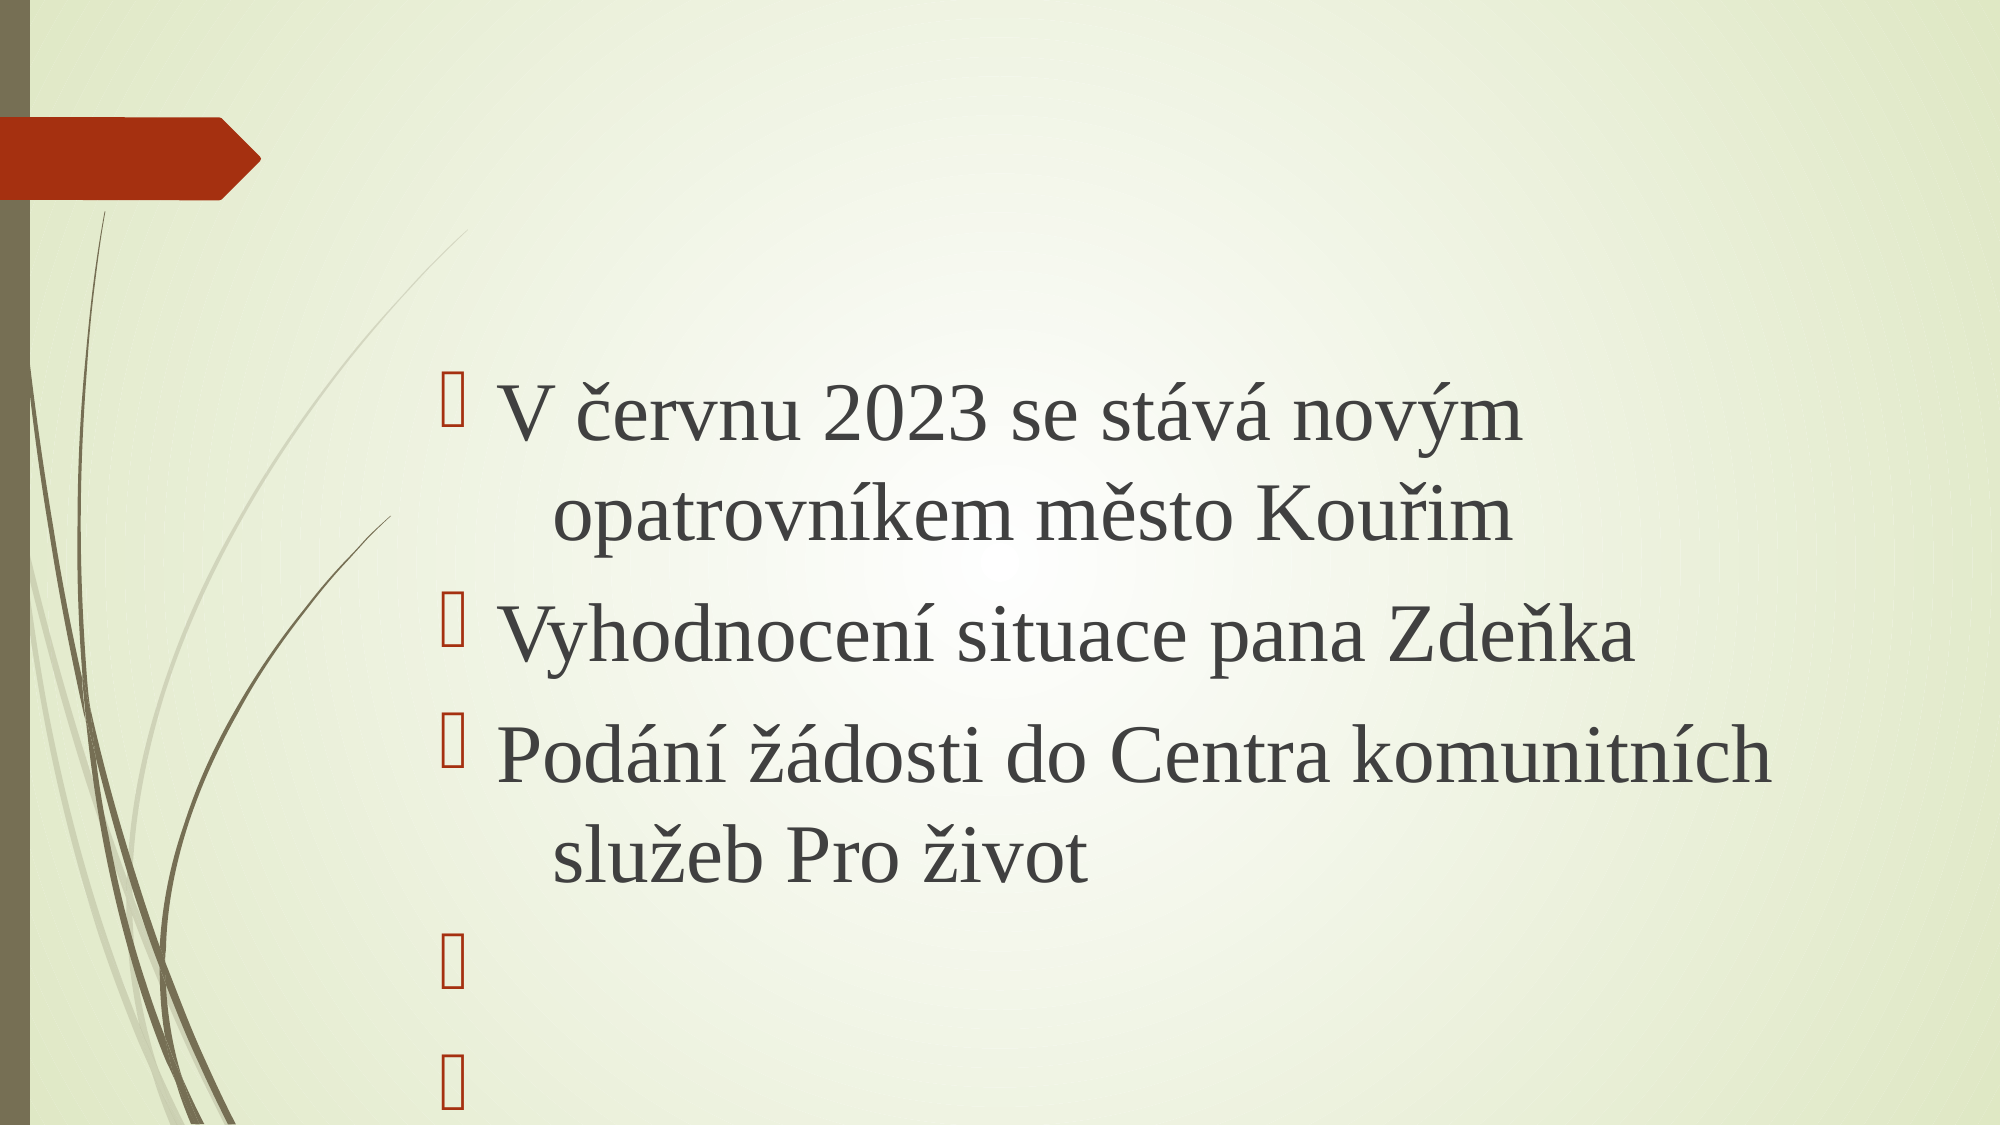

#
V červnu 2023 se stává novým opatrovníkem město Kouřim
Vyhodnocení situace pana Zdeňka
Podání žádosti do Centra komunitních služeb Pro život